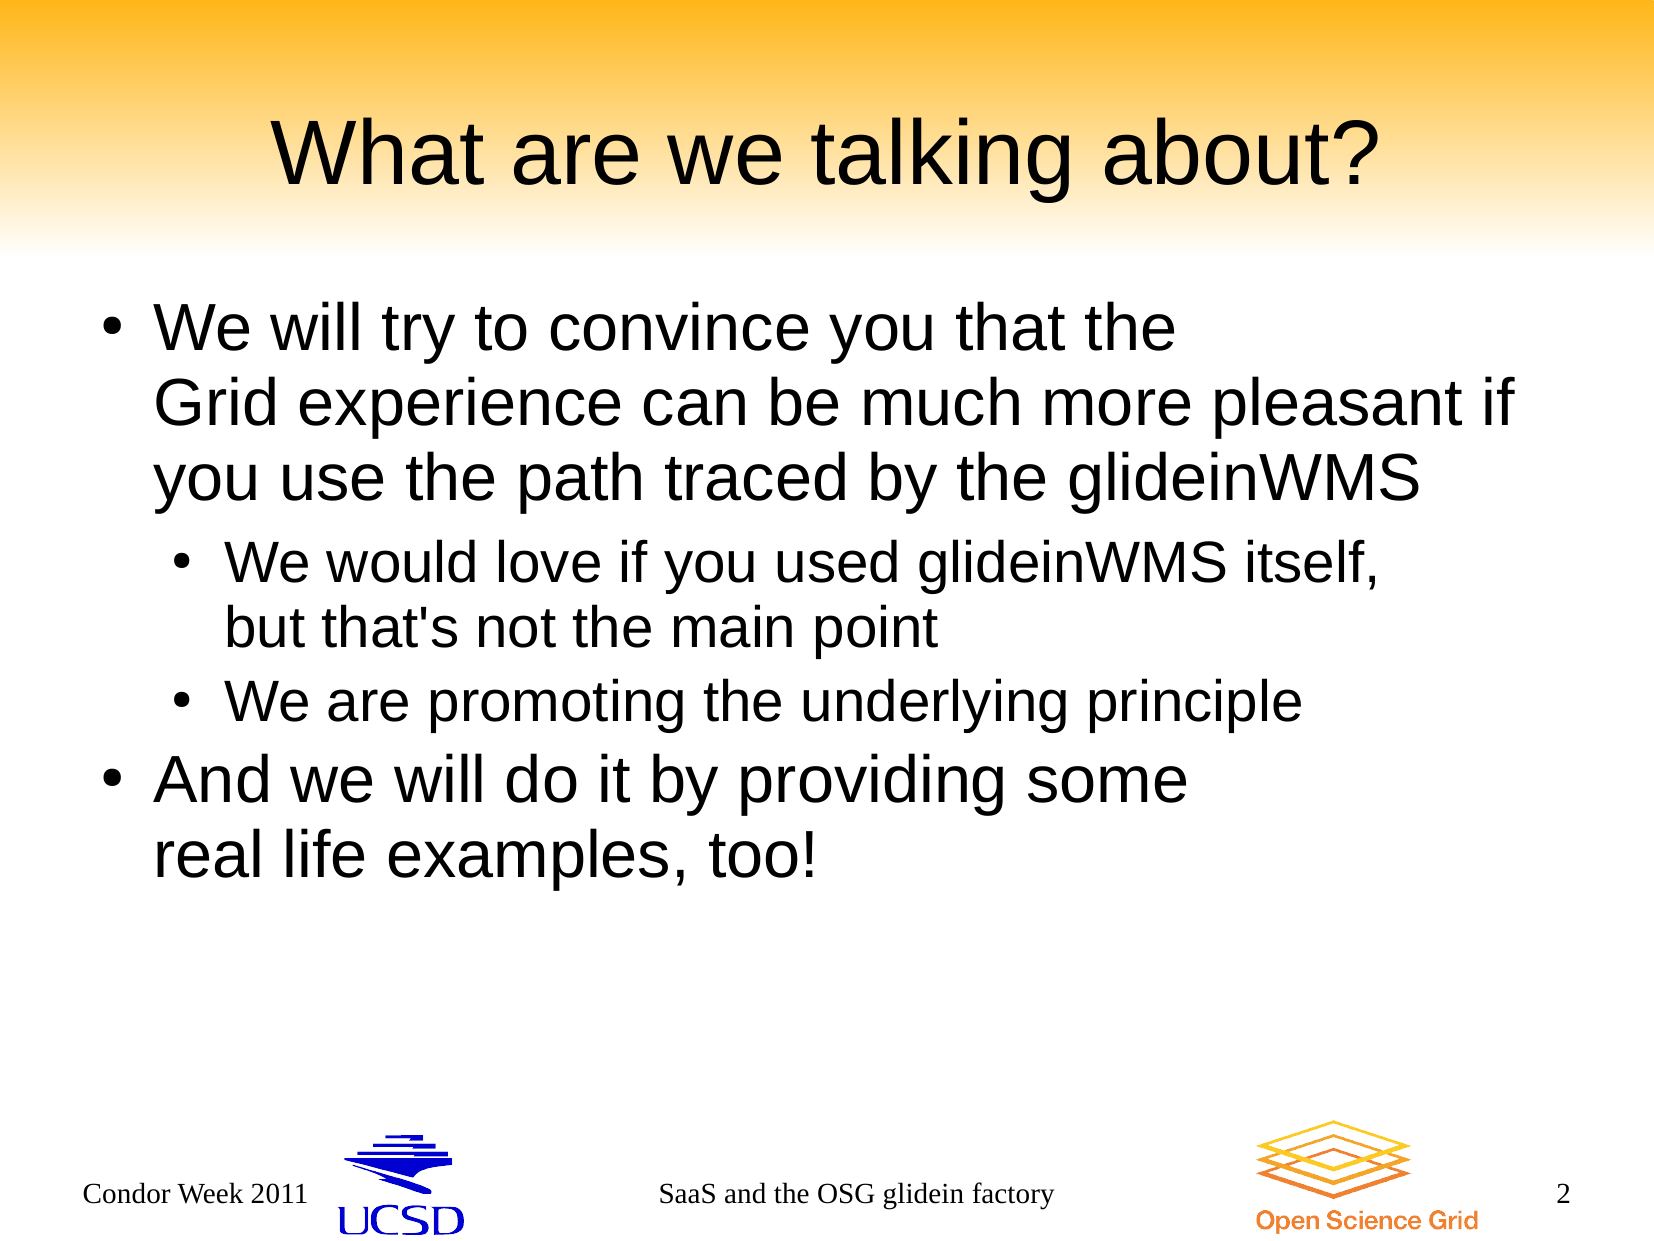

# What are we talking about?
We will try to convince you that the Grid experience can be much more pleasant if you use the path traced by the glideinWMS
We would love if you used glideinWMS itself,
but that's not the main point
We are promoting the underlying principle
And we will do it by providing some real life examples, too!
Condor Week 2011
SaaS and the OSG glidein factory
2